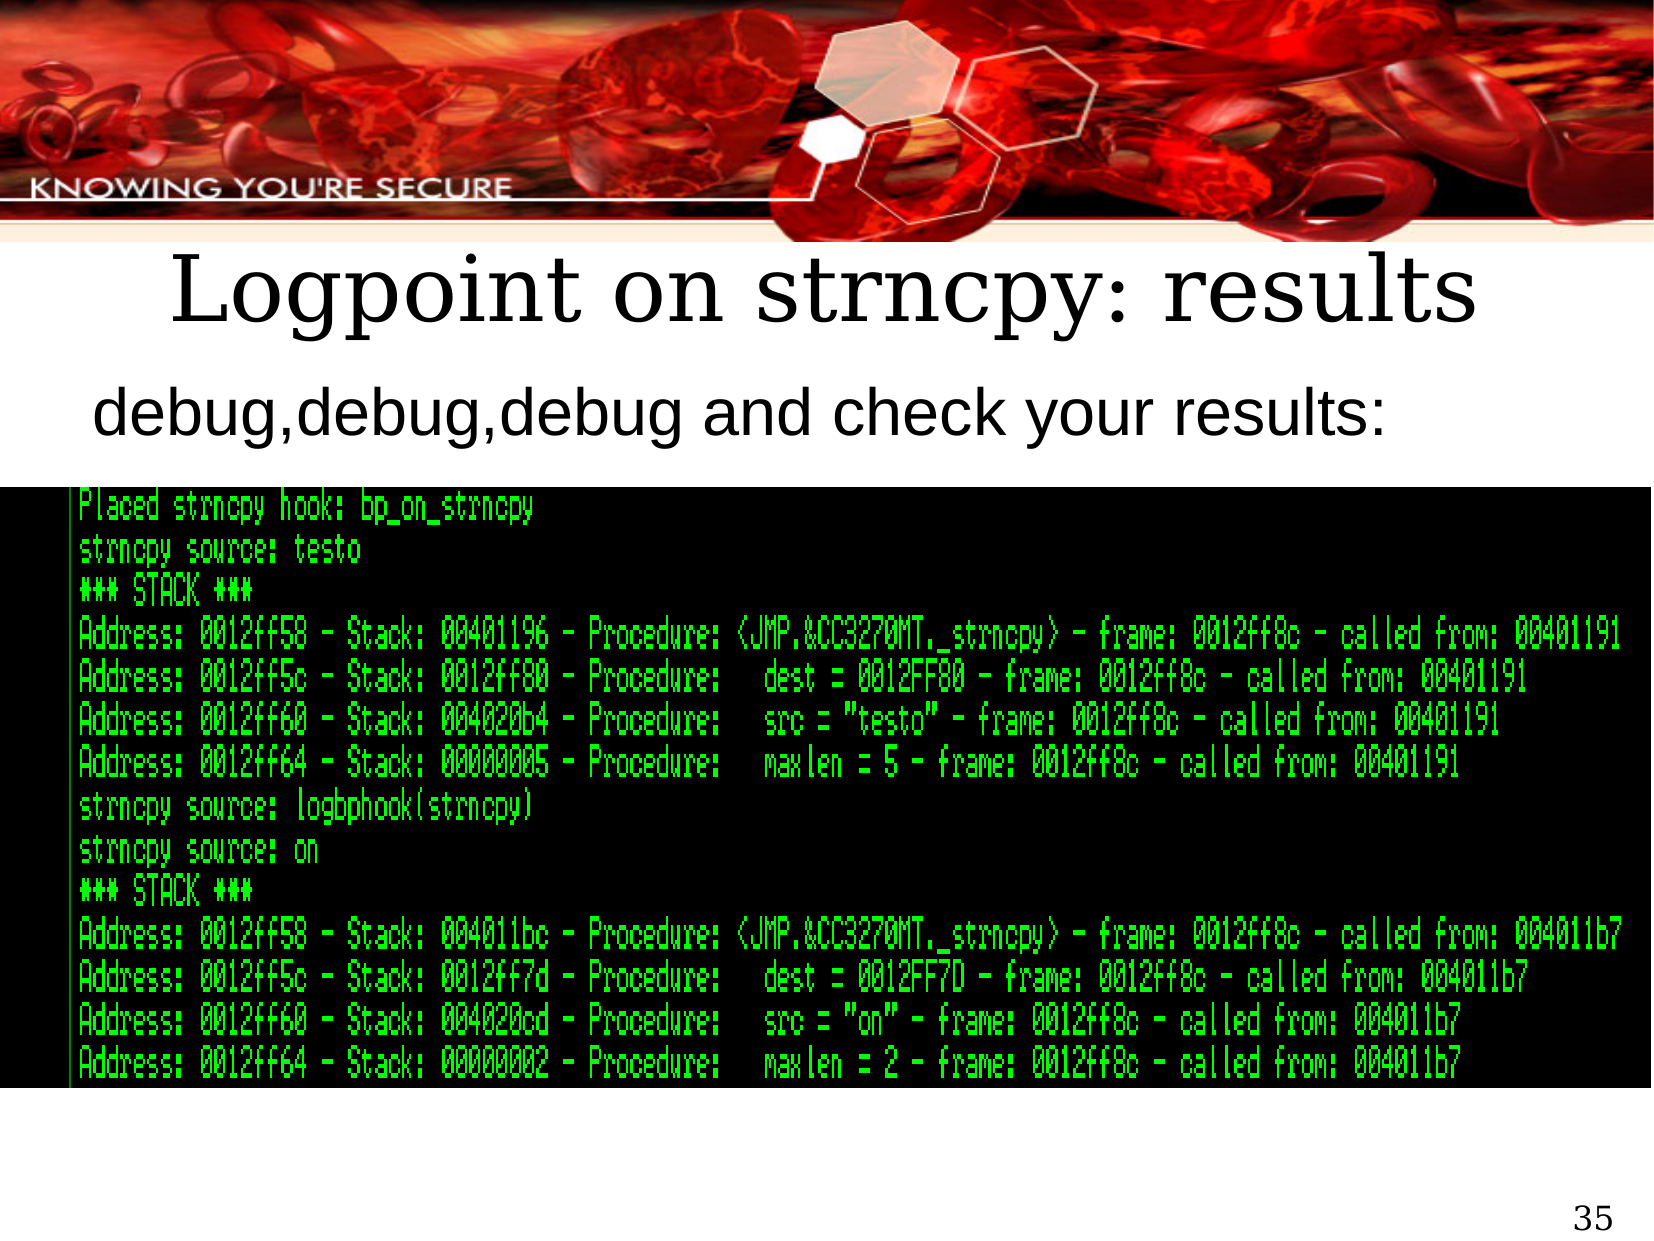

# Logpoint on strncpy: results
debug,debug,debug and check your results: